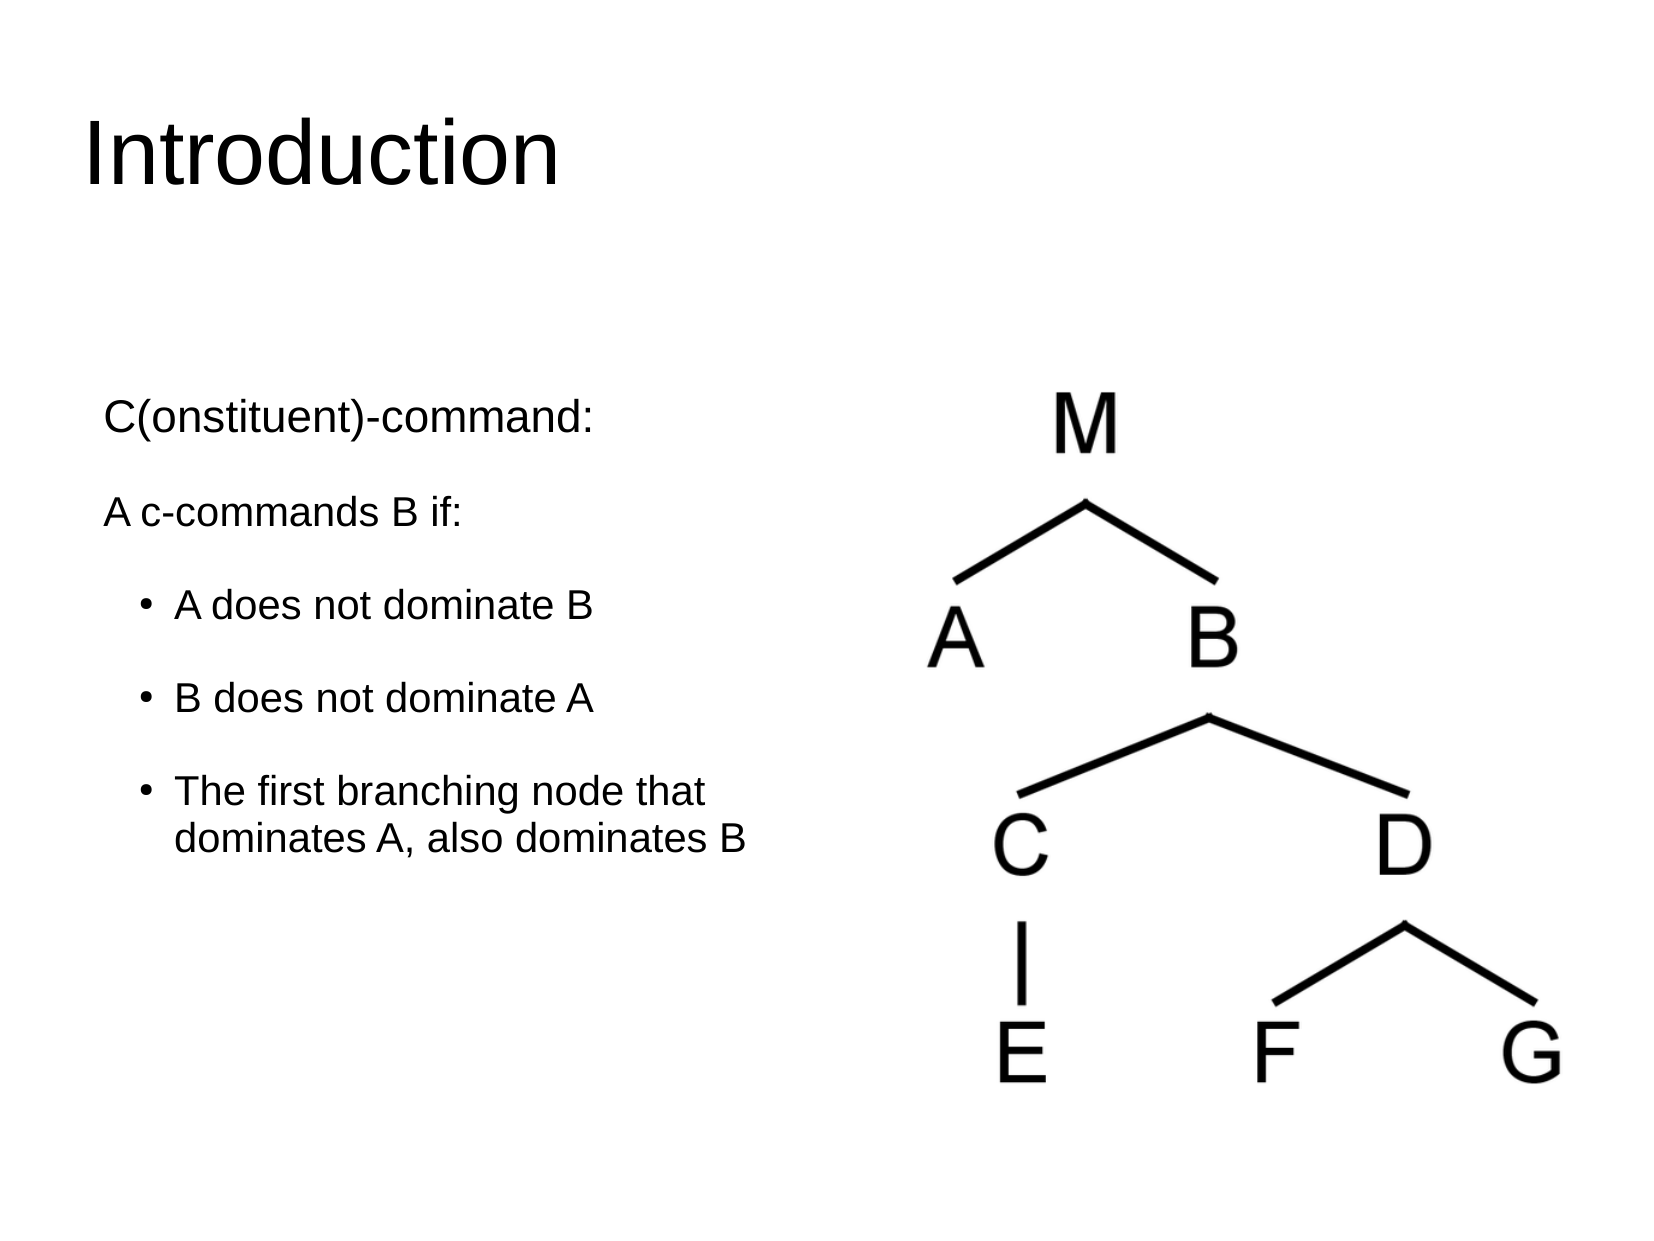

# Introduction
C(onstituent)-command:
A c-commands B if:
A does not dominate B
B does not dominate A
The first branching node that dominates A, also dominates B